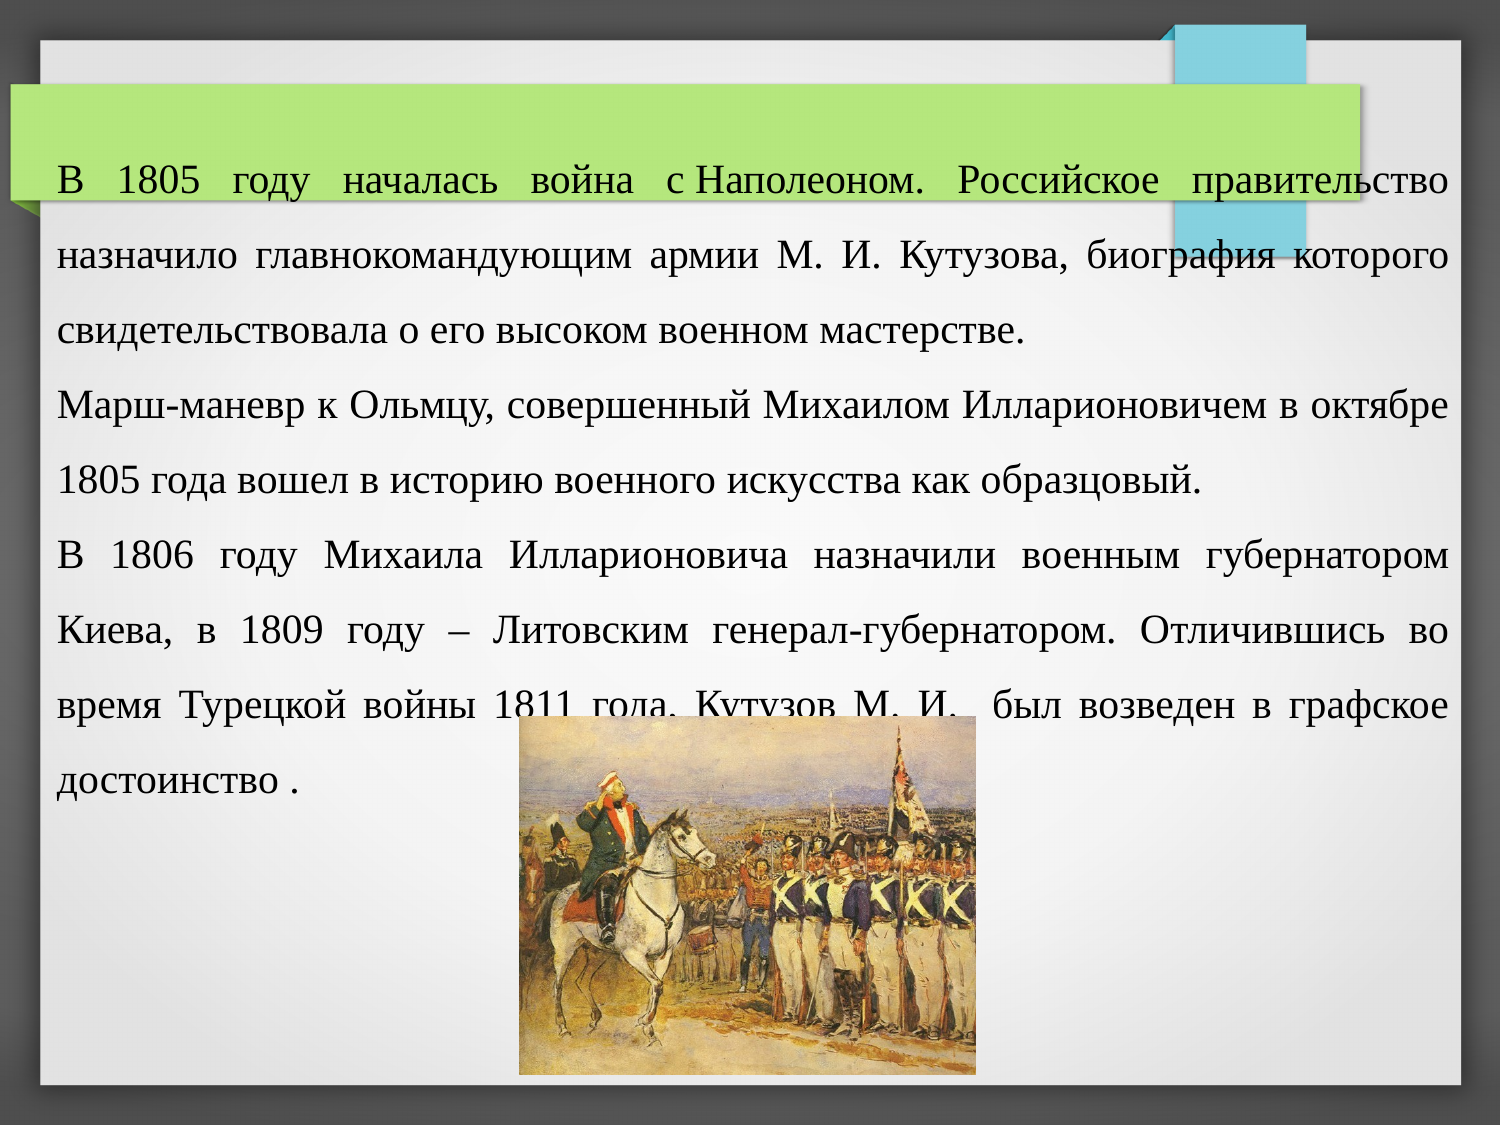

В 1805 году началась война с Наполеоном. Российское правительство назначило главнокомандующим армии М. И. Кутузова, биография которого свидетельствовала о его высоком военном мастерстве.
Марш-маневр к Ольмцу, совершенный Михаилом Илларионовичем в октябре 1805 года вошел в историю военного искусства как образцовый.
В 1806 году Михаила Илларионовича назначили военным губернатором Киева, в 1809 году – Литовским генерал-губернатором. Отличившись во время Турецкой войны 1811 года, Кутузов М. И. был возведен в графское достоинство .